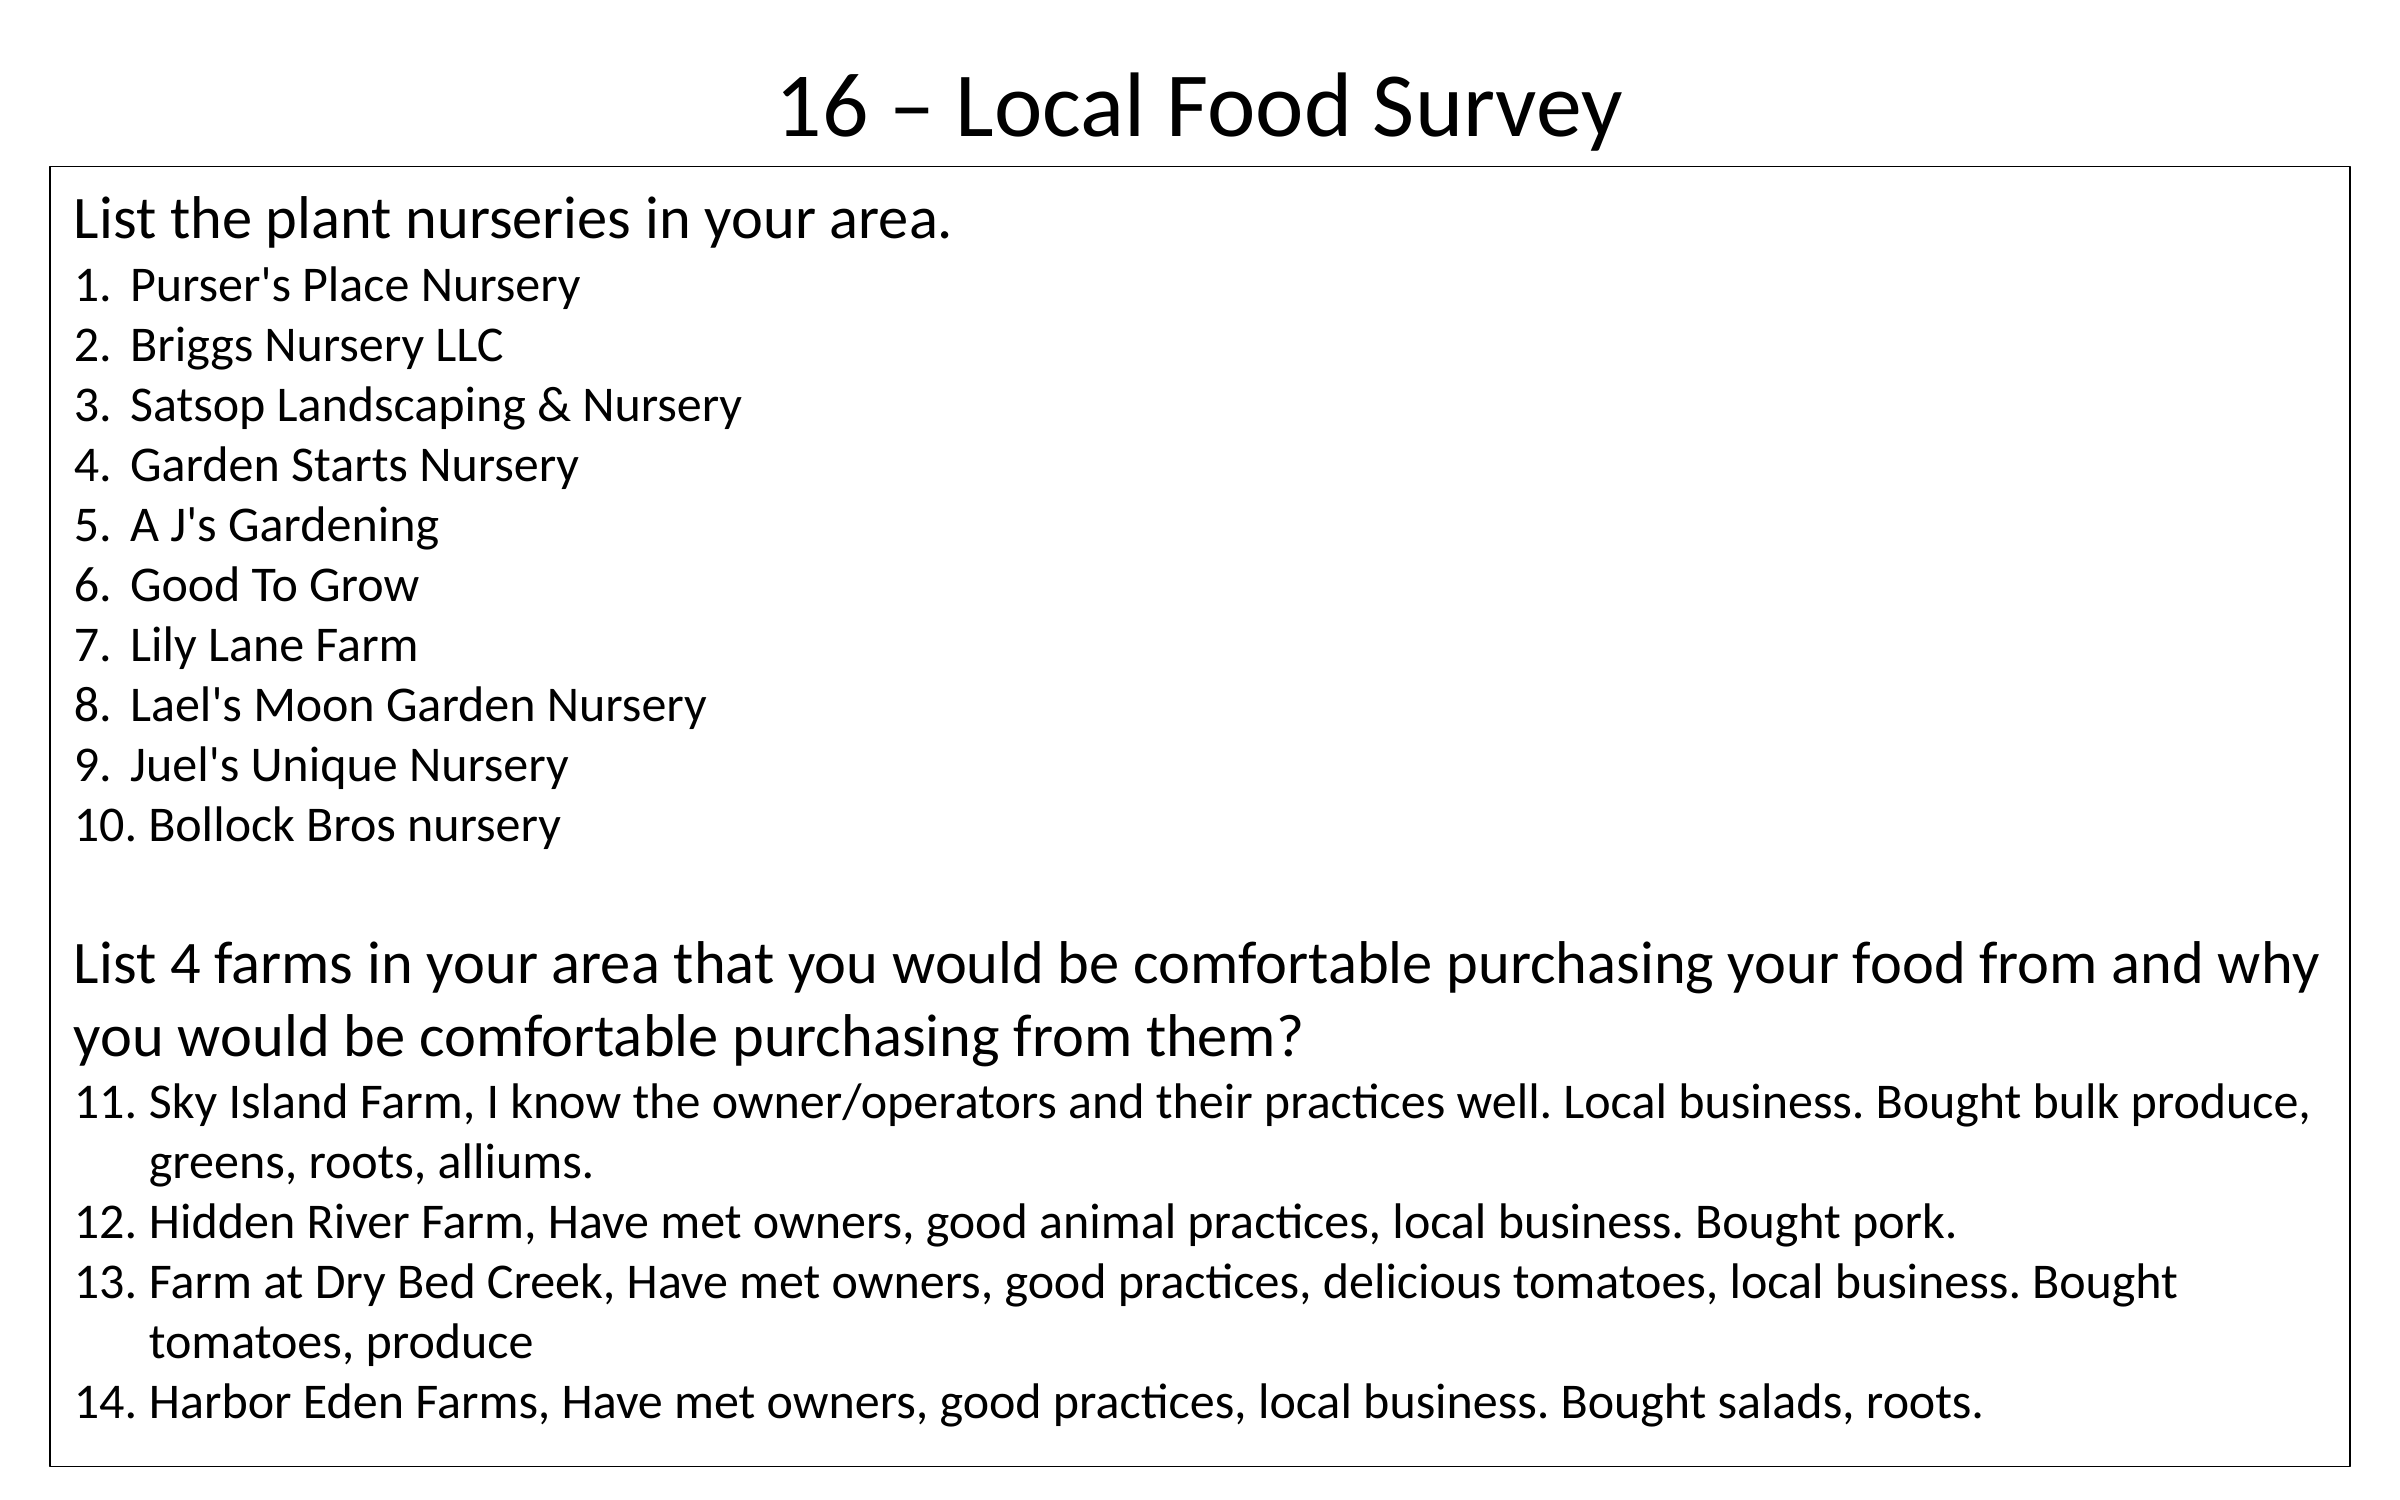

16 – Local Food Survey
List the plant nurseries in your area.
Purser's Place Nursery
Briggs Nursery LLC
Satsop Landscaping & Nursery
Garden Starts Nursery
A J's Gardening
Good To Grow
Lily Lane Farm
Lael's Moon Garden Nursery
Juel's Unique Nursery
 Bollock Bros nursery
List 4 farms in your area that you would be comfortable purchasing your food from and why you would be comfortable purchasing from them?
Sky Island Farm, I know the owner/operators and their practices well. Local business. Bought bulk produce, greens, roots, alliums.
Hidden River Farm, Have met owners, good animal practices, local business. Bought pork.
Farm at Dry Bed Creek, Have met owners, good practices, delicious tomatoes, local business. Bought tomatoes, produce
Harbor Eden Farms, Have met owners, good practices, local business. Bought salads, roots.